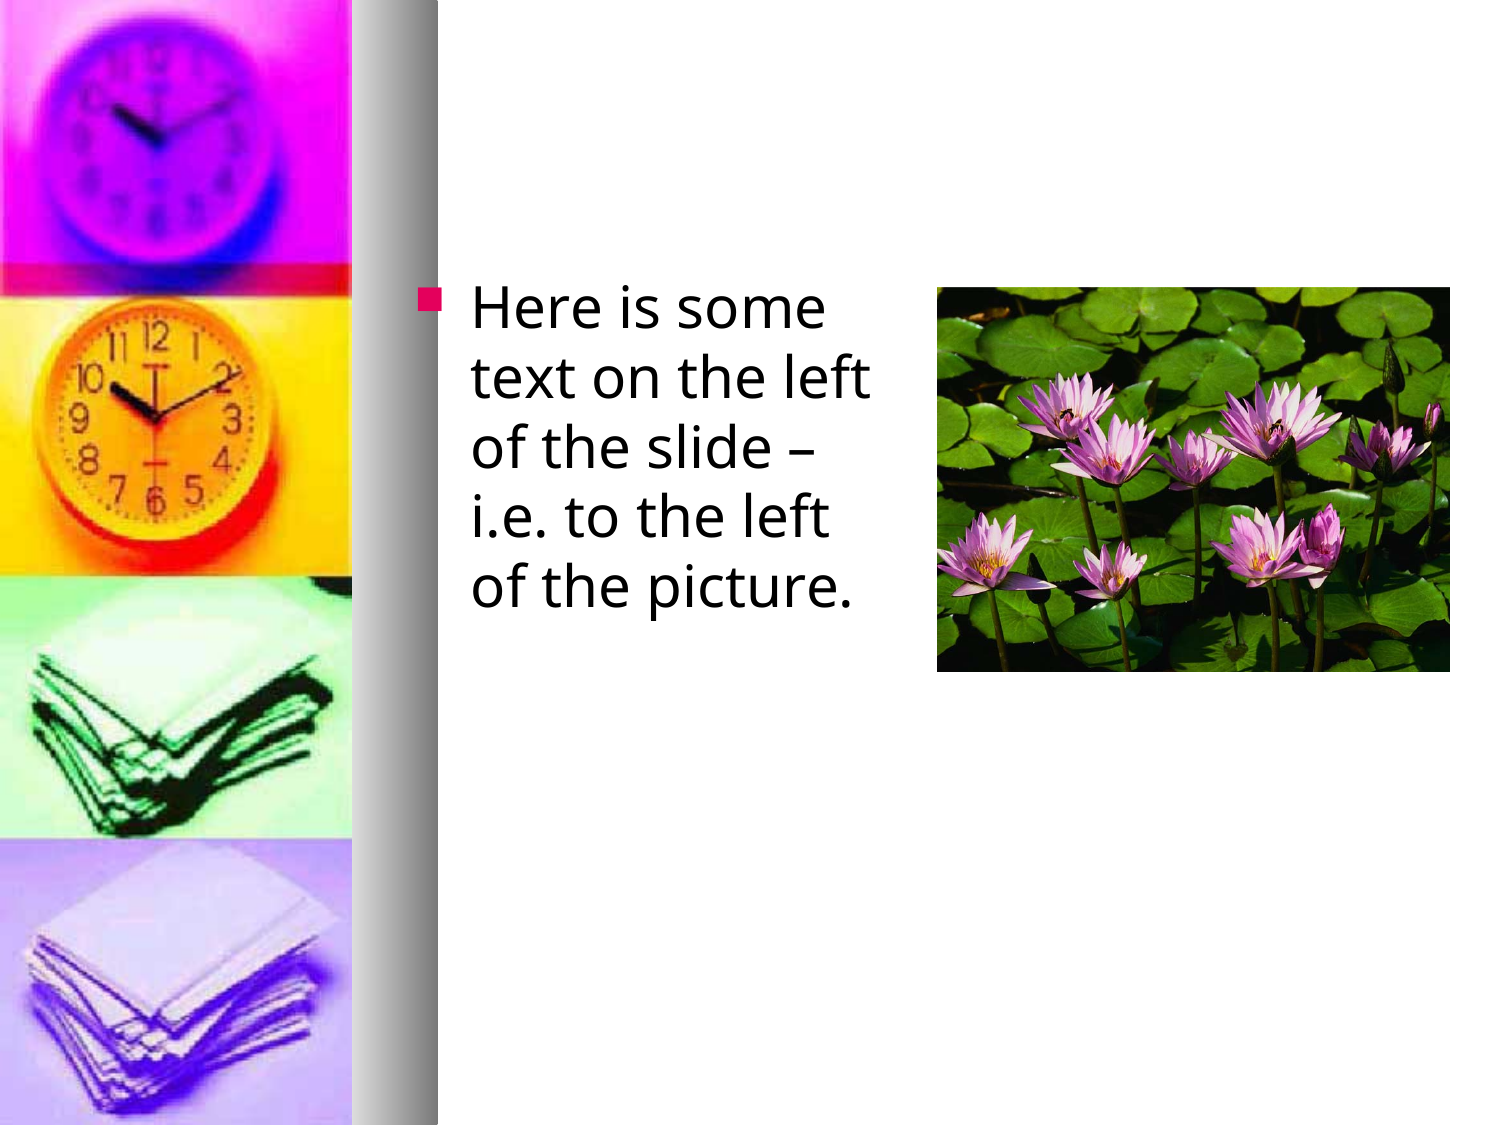

#
Here is some text on the left of the slide – i.e. to the left of the picture.